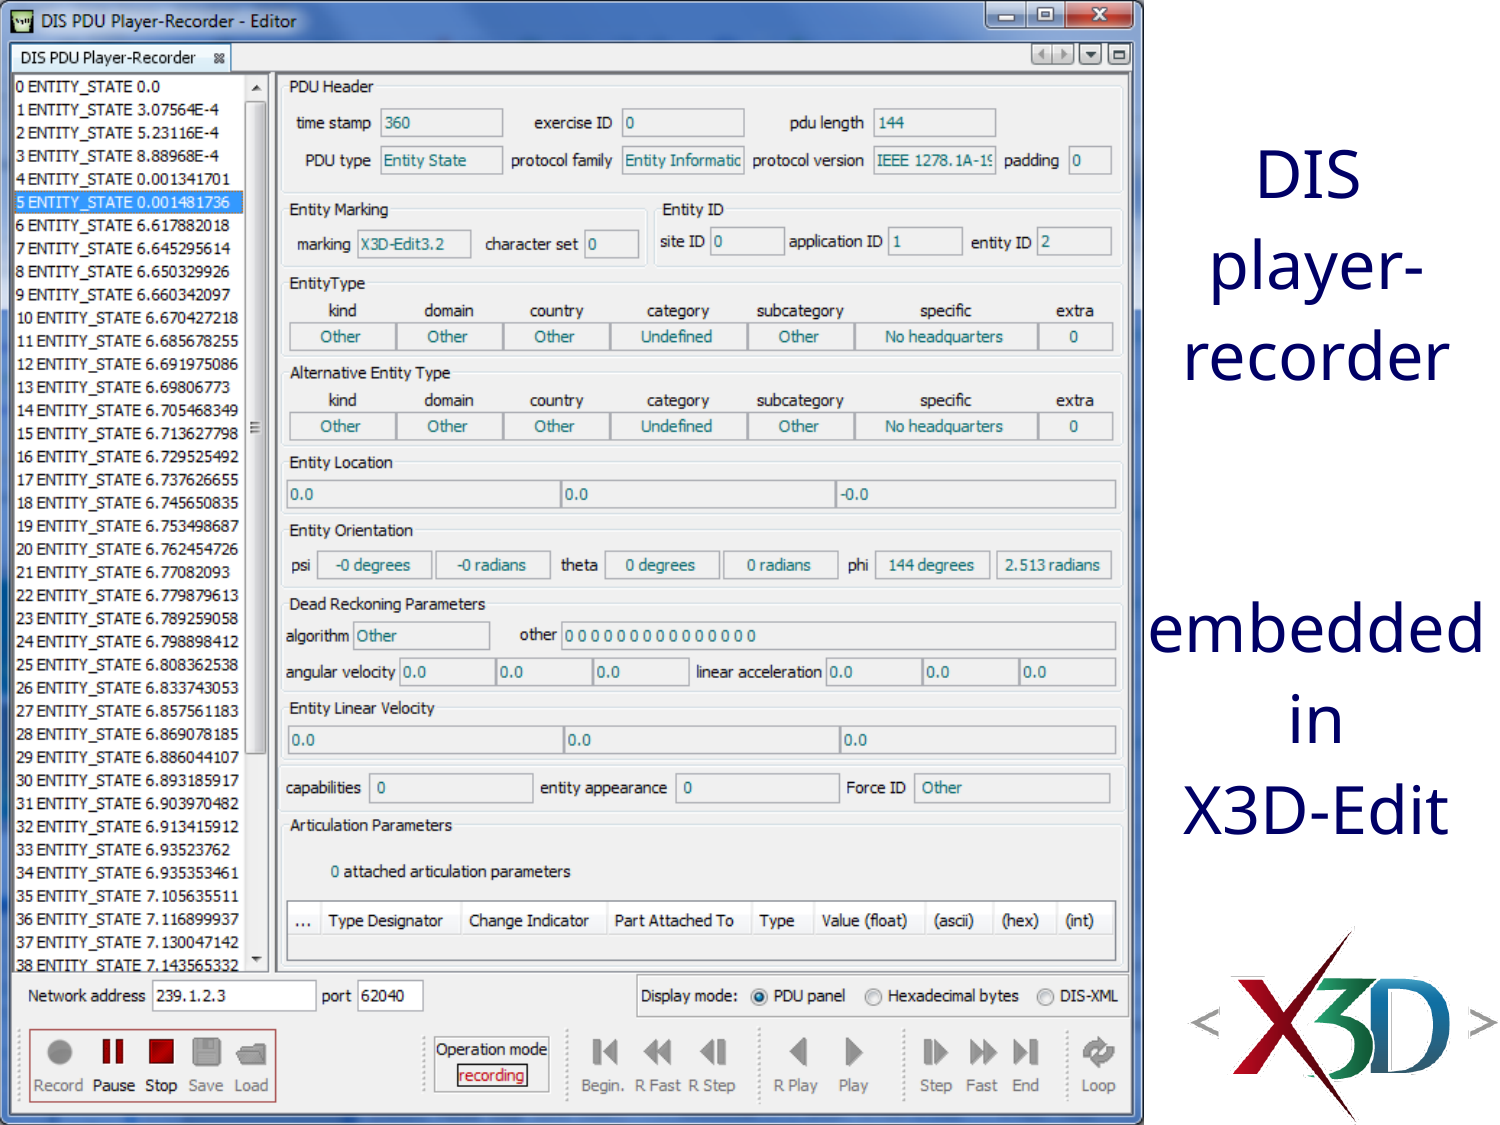

# DIS player- recorder embedded in X3D-Edit